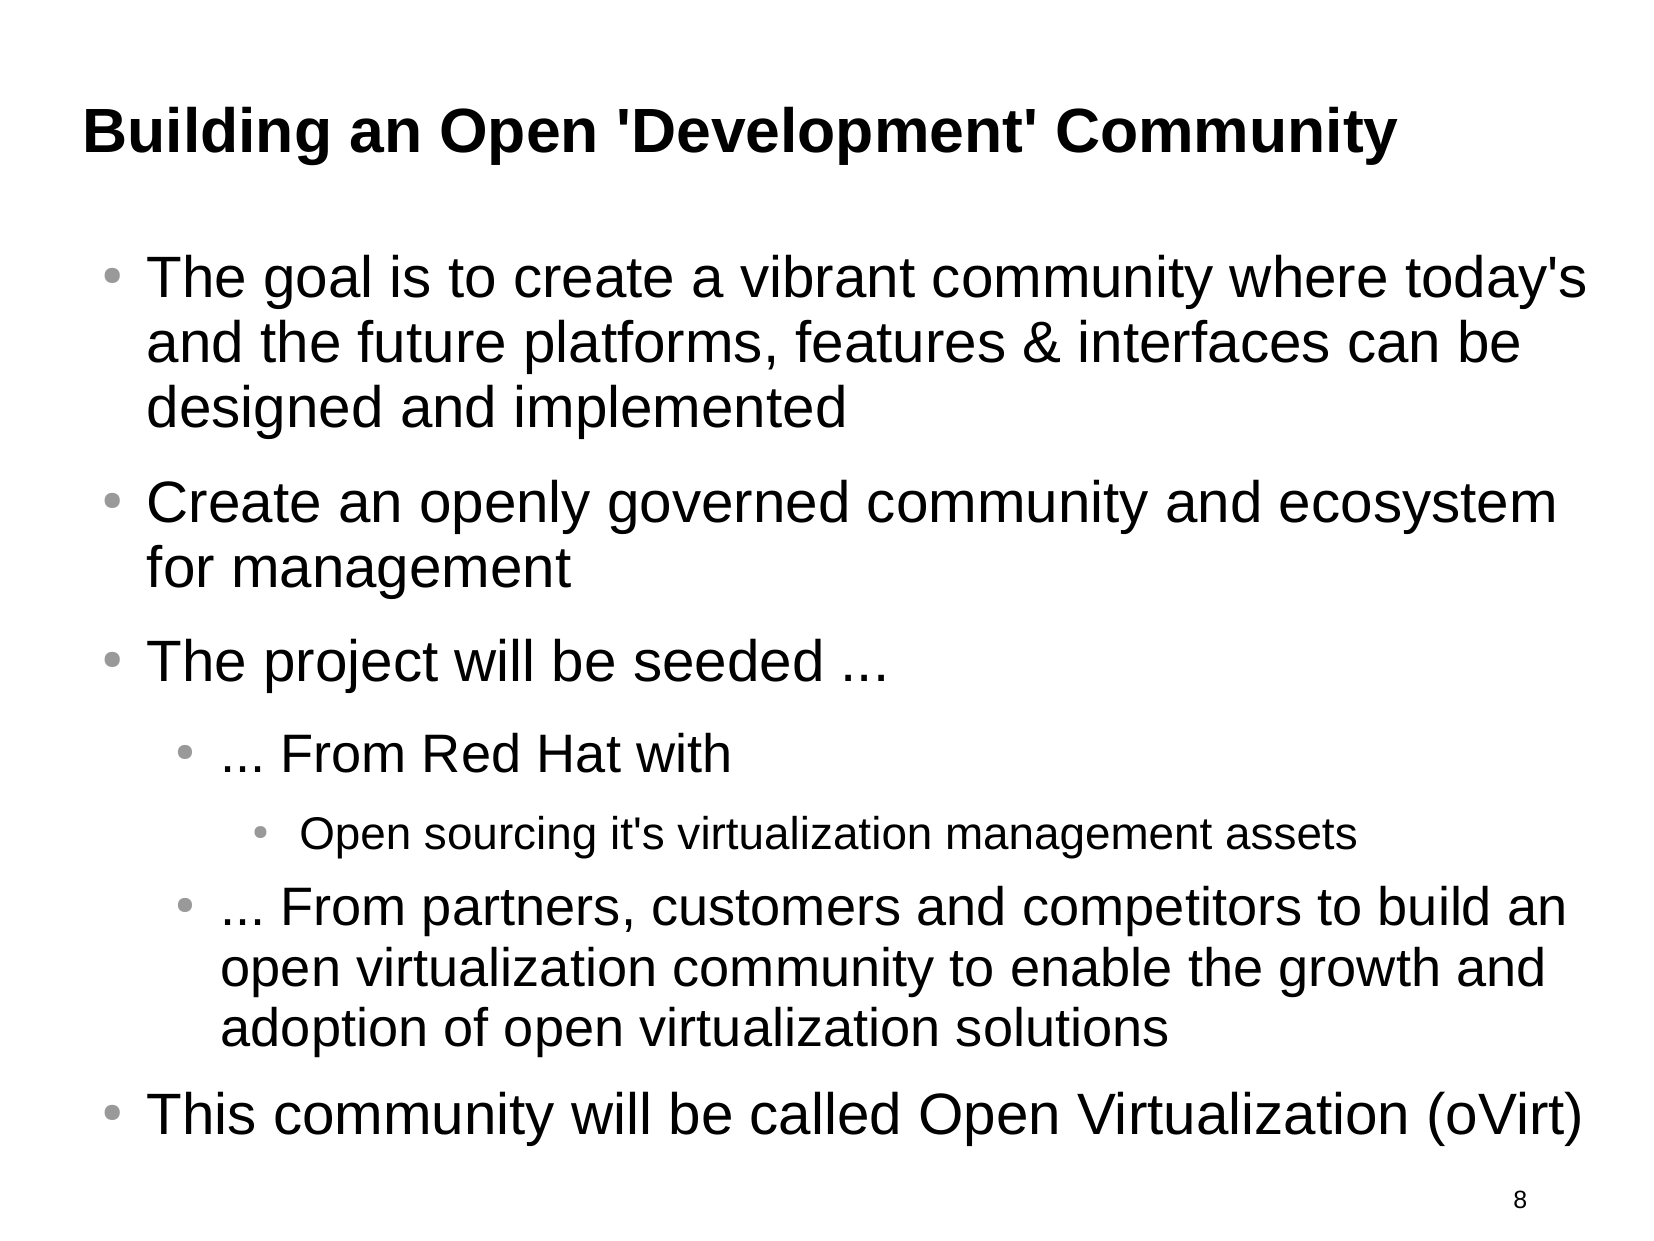

# Building an Open 'Development' Community
The goal is to create a vibrant community where today's and the future platforms, features & interfaces can be designed and implemented
Create an openly governed community and ecosystem for management
The project will be seeded ...
... From Red Hat with
Open sourcing it's virtualization management assets
... From partners, customers and competitors to build an open virtualization community to enable the growth and adoption of open virtualization solutions
This community will be called Open Virtualization (oVirt)